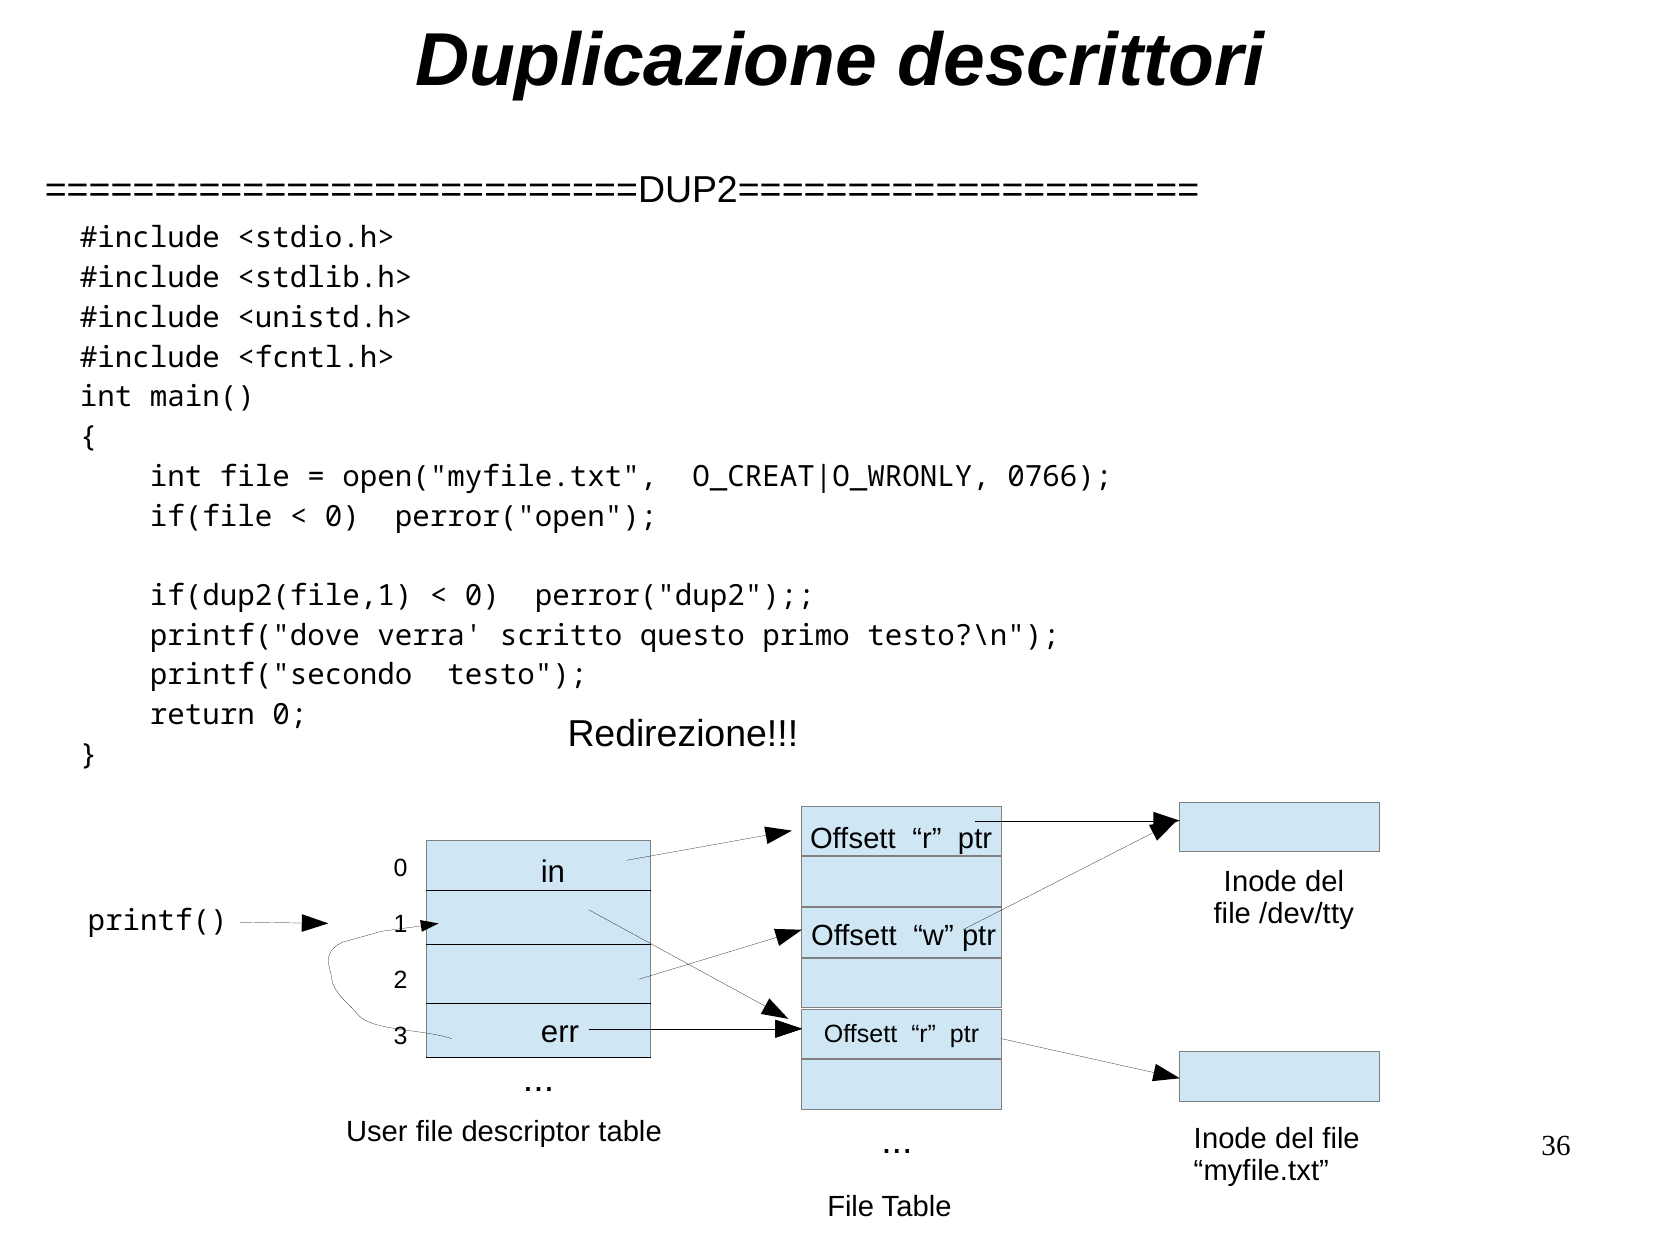

# Duplicazione descrittori
===========================DUP2=====================
#include <stdio.h>
#include <stdlib.h>
#include <unistd.h>
#include <fcntl.h>
int main()
{
 int file = open("myfile.txt", O_CREAT|O_WRONLY, 0766);
 if(file < 0) perror("open");
 if(dup2(file,1) < 0) perror("dup2");;
 printf("dove verra' scritto questo primo testo?\n");
 printf("secondo testo");
 return 0;
}
Redirezione!!!
Offsett “r” ptr
0
1
2
3
in
err
Inode del file /dev/tty
printf()
Offsett “w” ptr
...
Offsett “r” ptr
...
User file descriptor table
...
Inode del file
“myfile.txt”
36
File Table